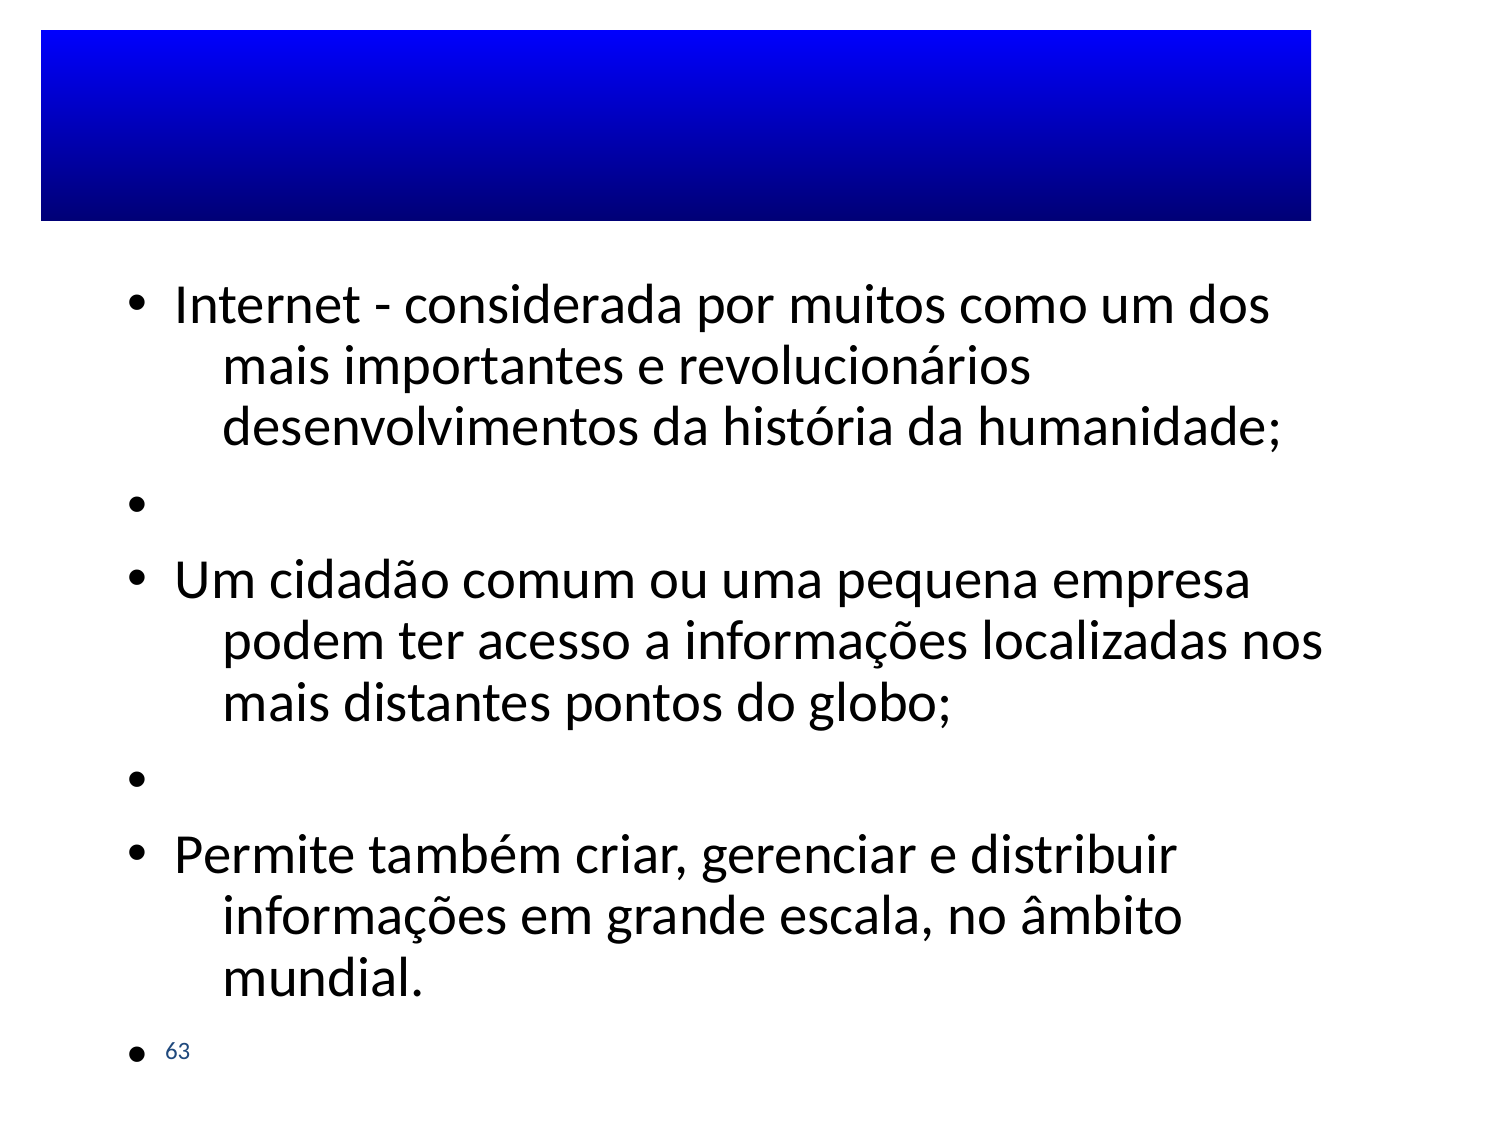

# Importância da Internet
Internet - considerada por muitos como um dos mais importantes e revolucionários desenvolvimentos da história da humanidade;
Um cidadão comum ou uma pequena empresa podem ter acesso a informações localizadas nos mais distantes pontos do globo;
Permite também criar, gerenciar e distribuir informações em grande escala, no âmbito mundial.
63